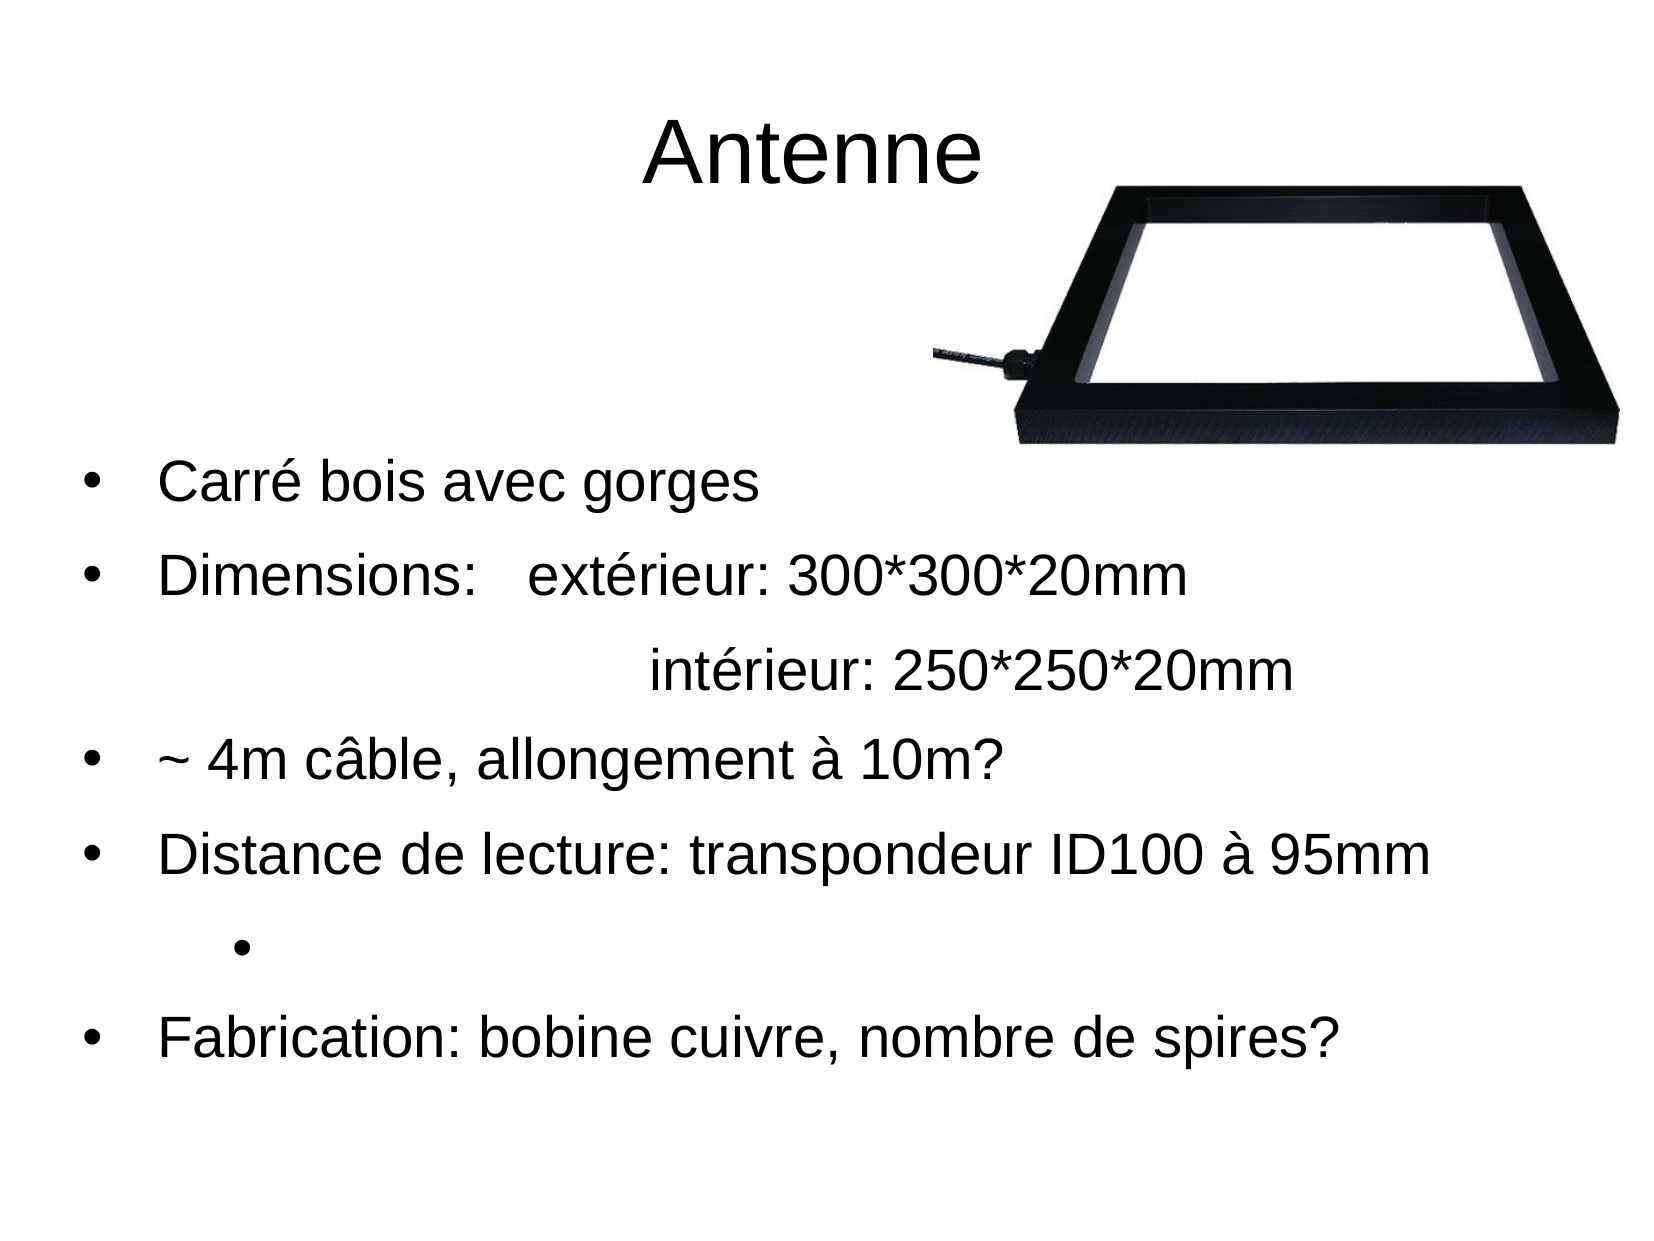

# Antenne
Carré bois avec gorges
Dimensions: 	extérieur: 300*300*20mm
						intérieur: 250*250*20mm
~ 4m câble, allongement à 10m?
Distance de lecture: transpondeur ID100 à 95mm
Fabrication: bobine cuivre, nombre de spires?